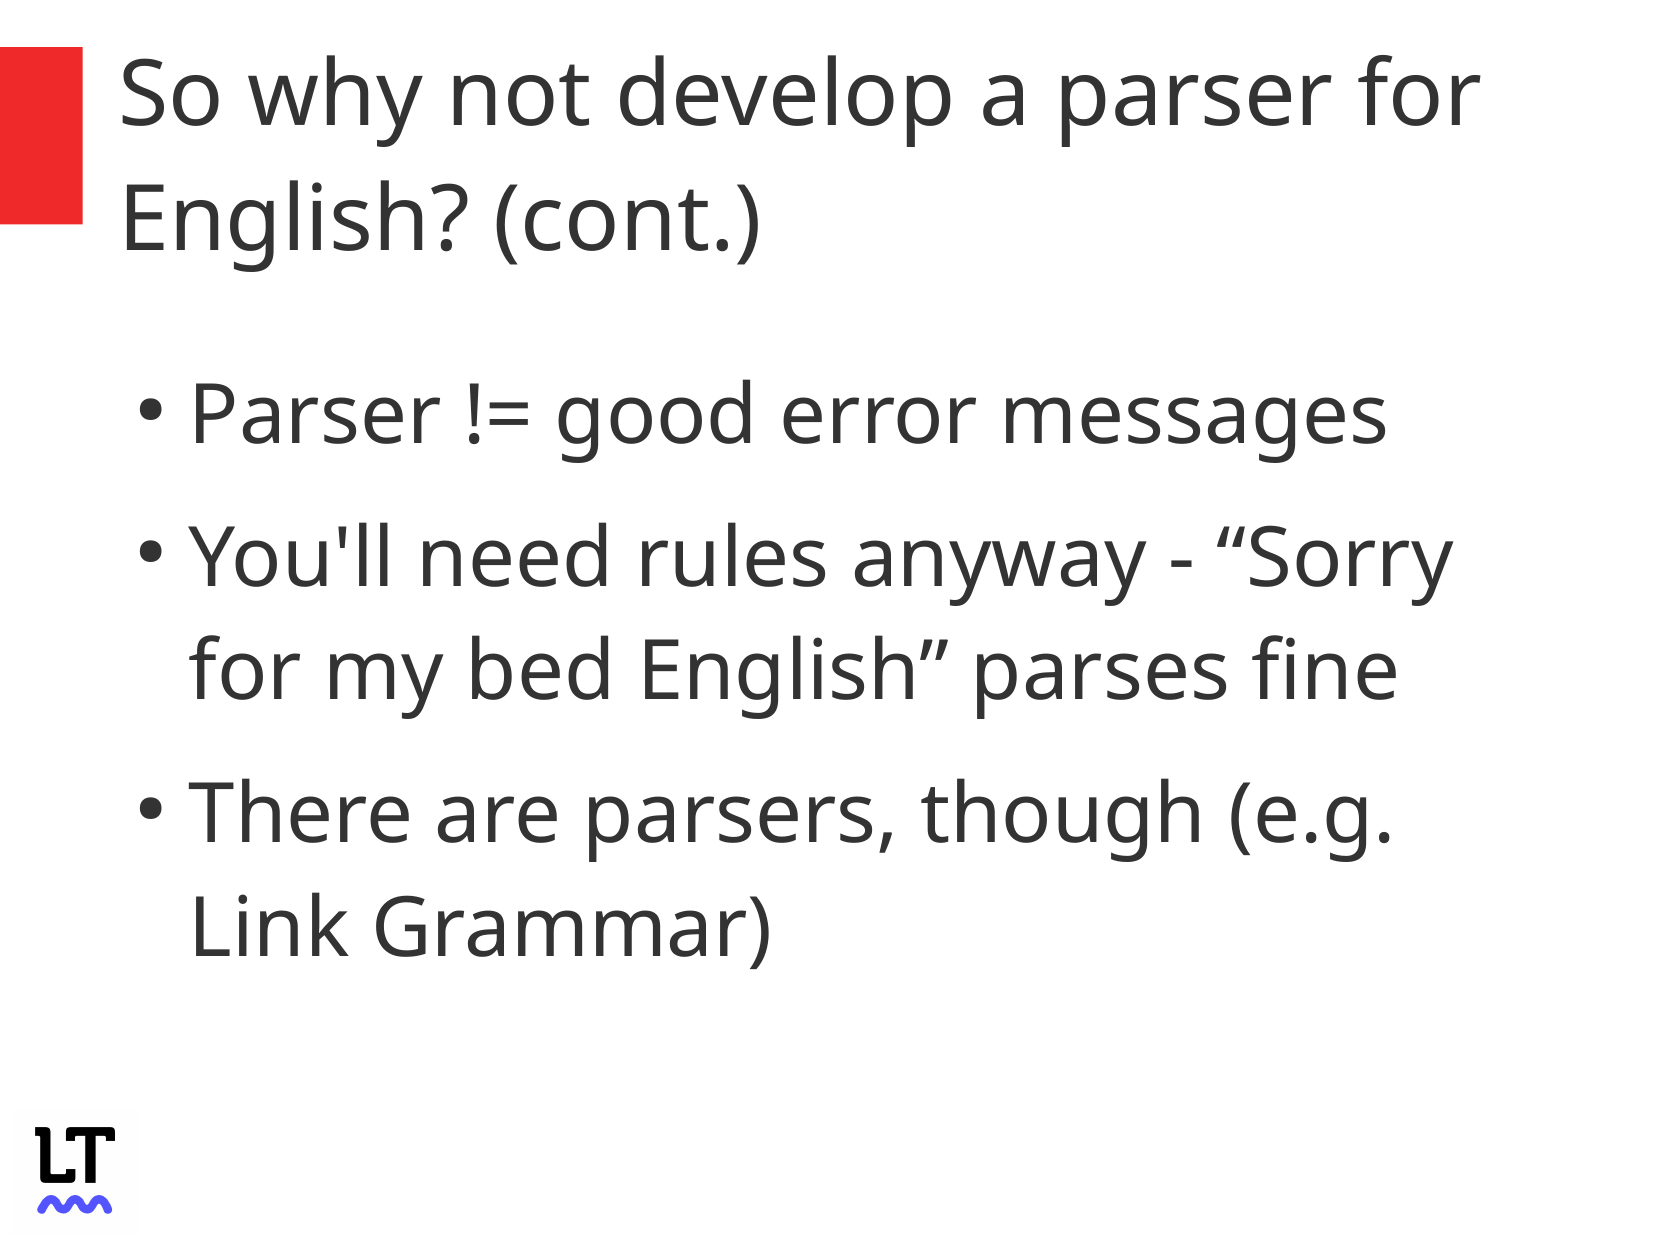

# So why not develop a parser for English? (cont.)
Parser != good error messages
You'll need rules anyway - “Sorry for my bed English” parses fine
There are parsers, though (e.g. Link Grammar)